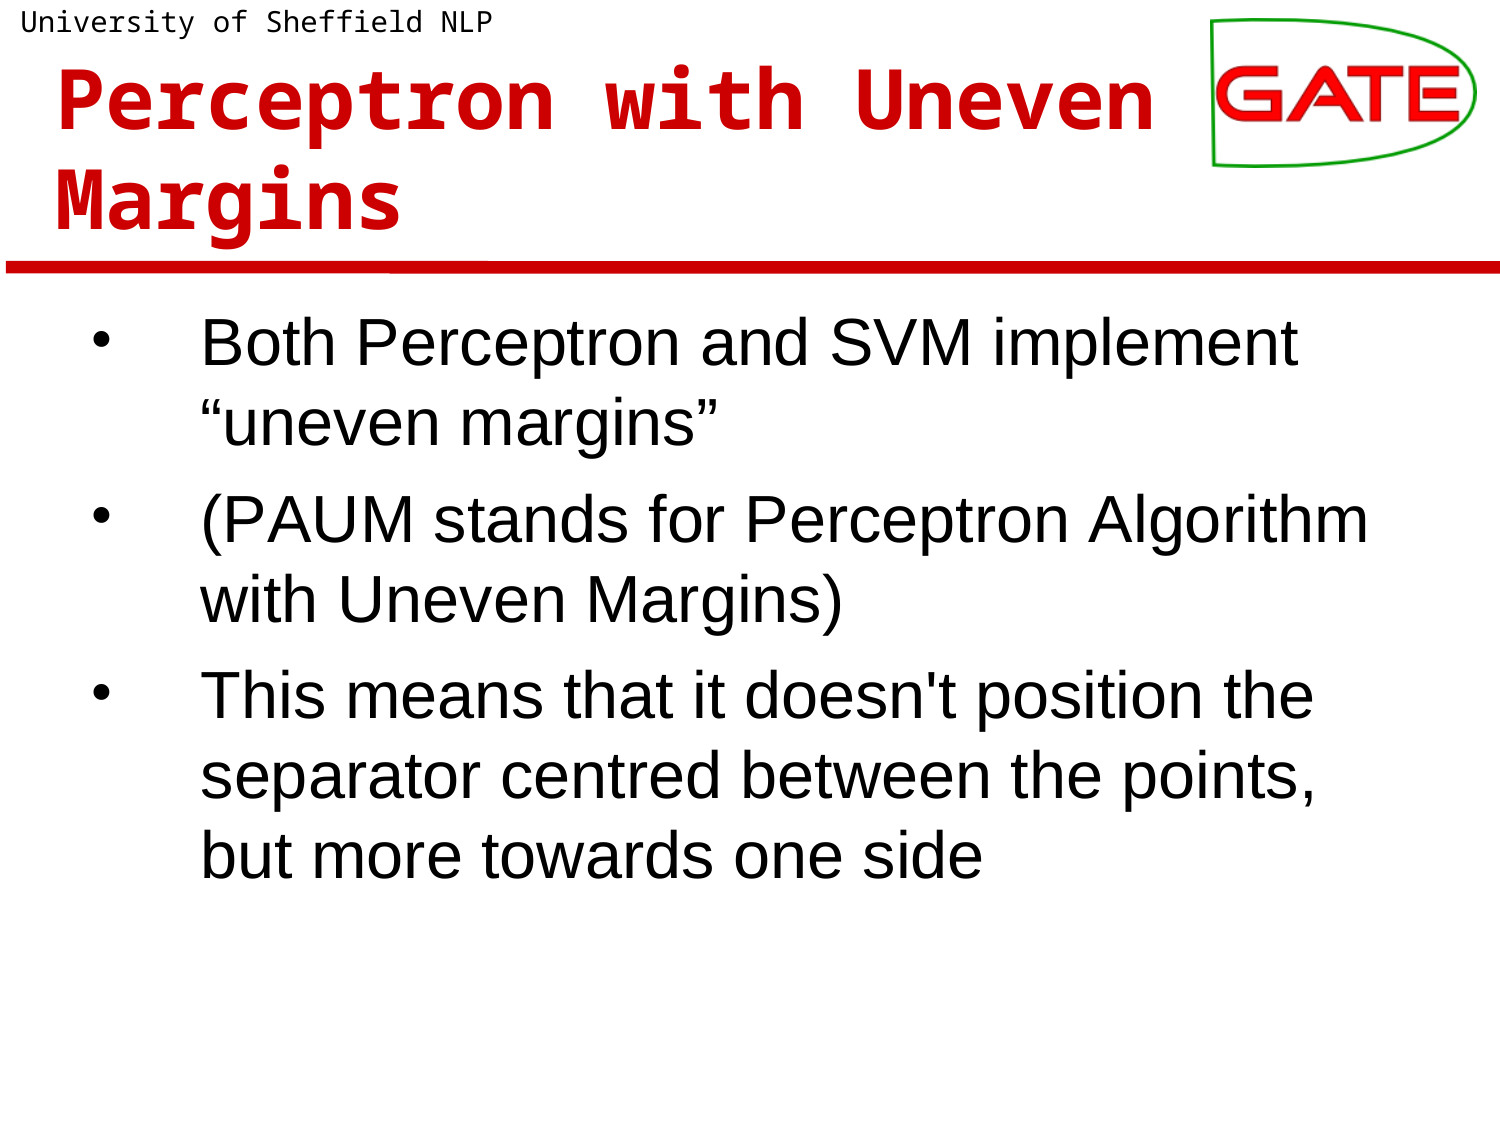

# Perceptron with Uneven Margins
Both Perceptron and SVM implement “uneven margins”
(PAUM stands for Perceptron Algorithm with Uneven Margins)
This means that it doesn't position the separator centred between the points, but more towards one side